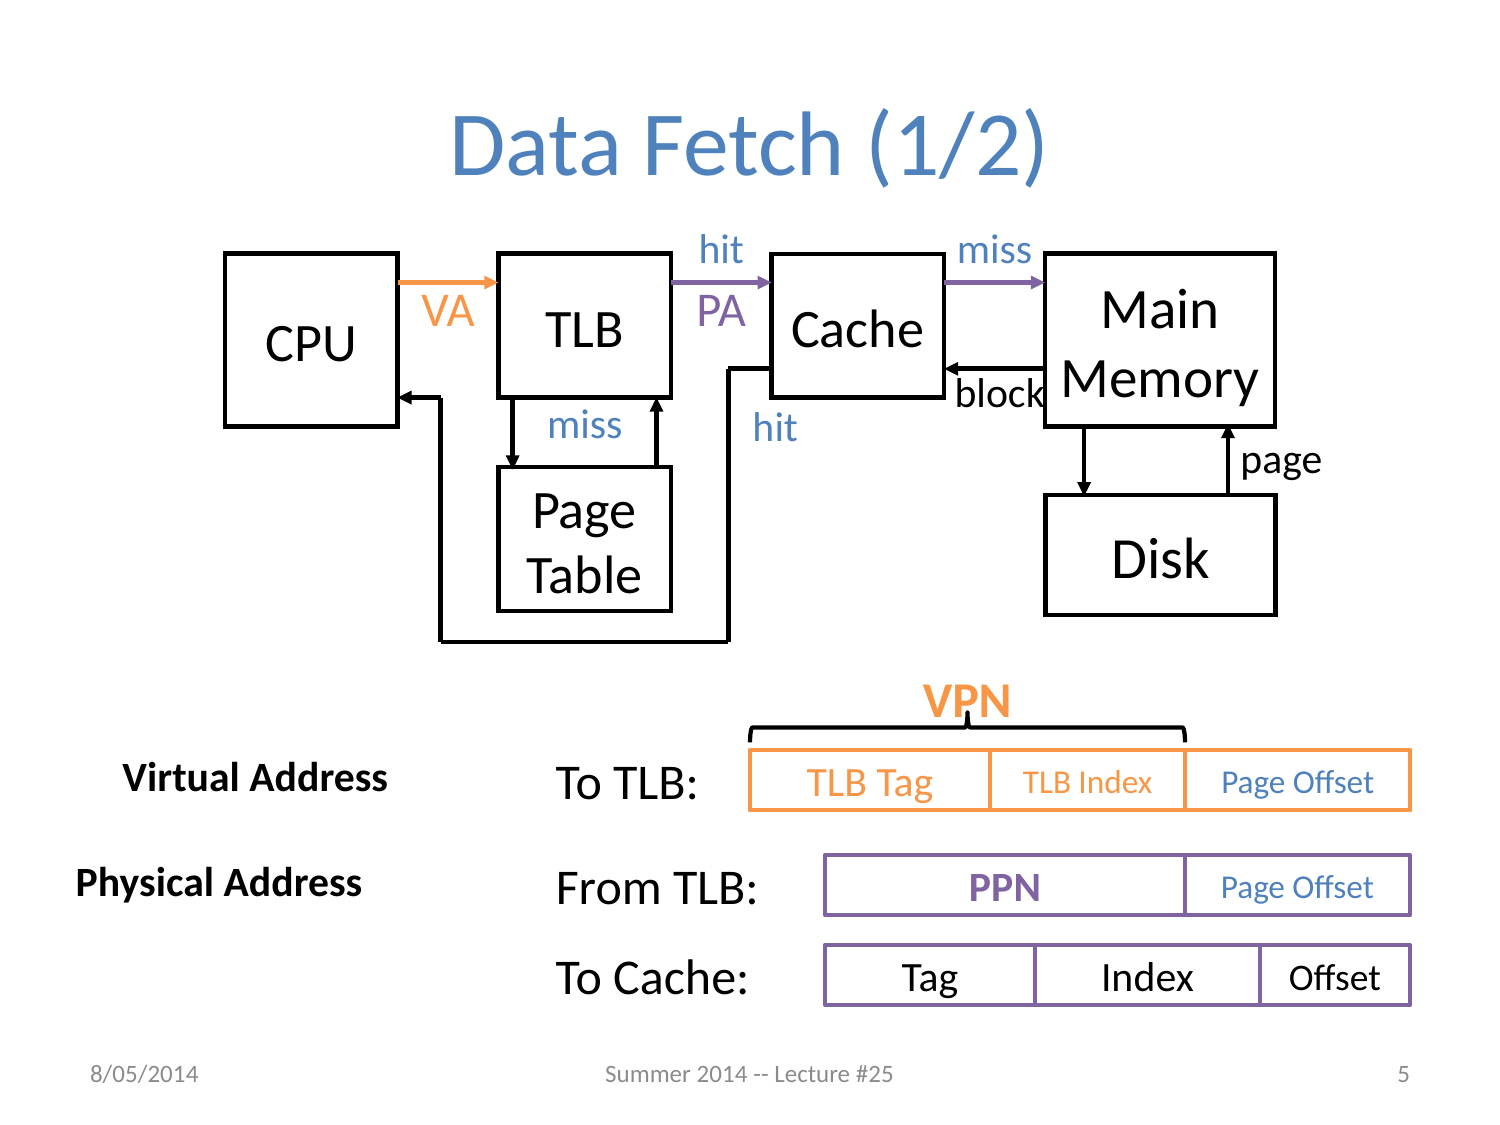

# Data Fetch (1/2)
hit
miss
CPU
TLB
Cache
Main Memory
VA
PA
block
miss
hit
Page Table
page
Disk
VPN
TLB Tag
TLB Index
Page Offset
Virtual Address
To TLB:
Physical Address
From TLB:
PPN
Page Offset
To Cache:
Tag
Index
Offset
8/05/2014
Summer 2014 -- Lecture #25